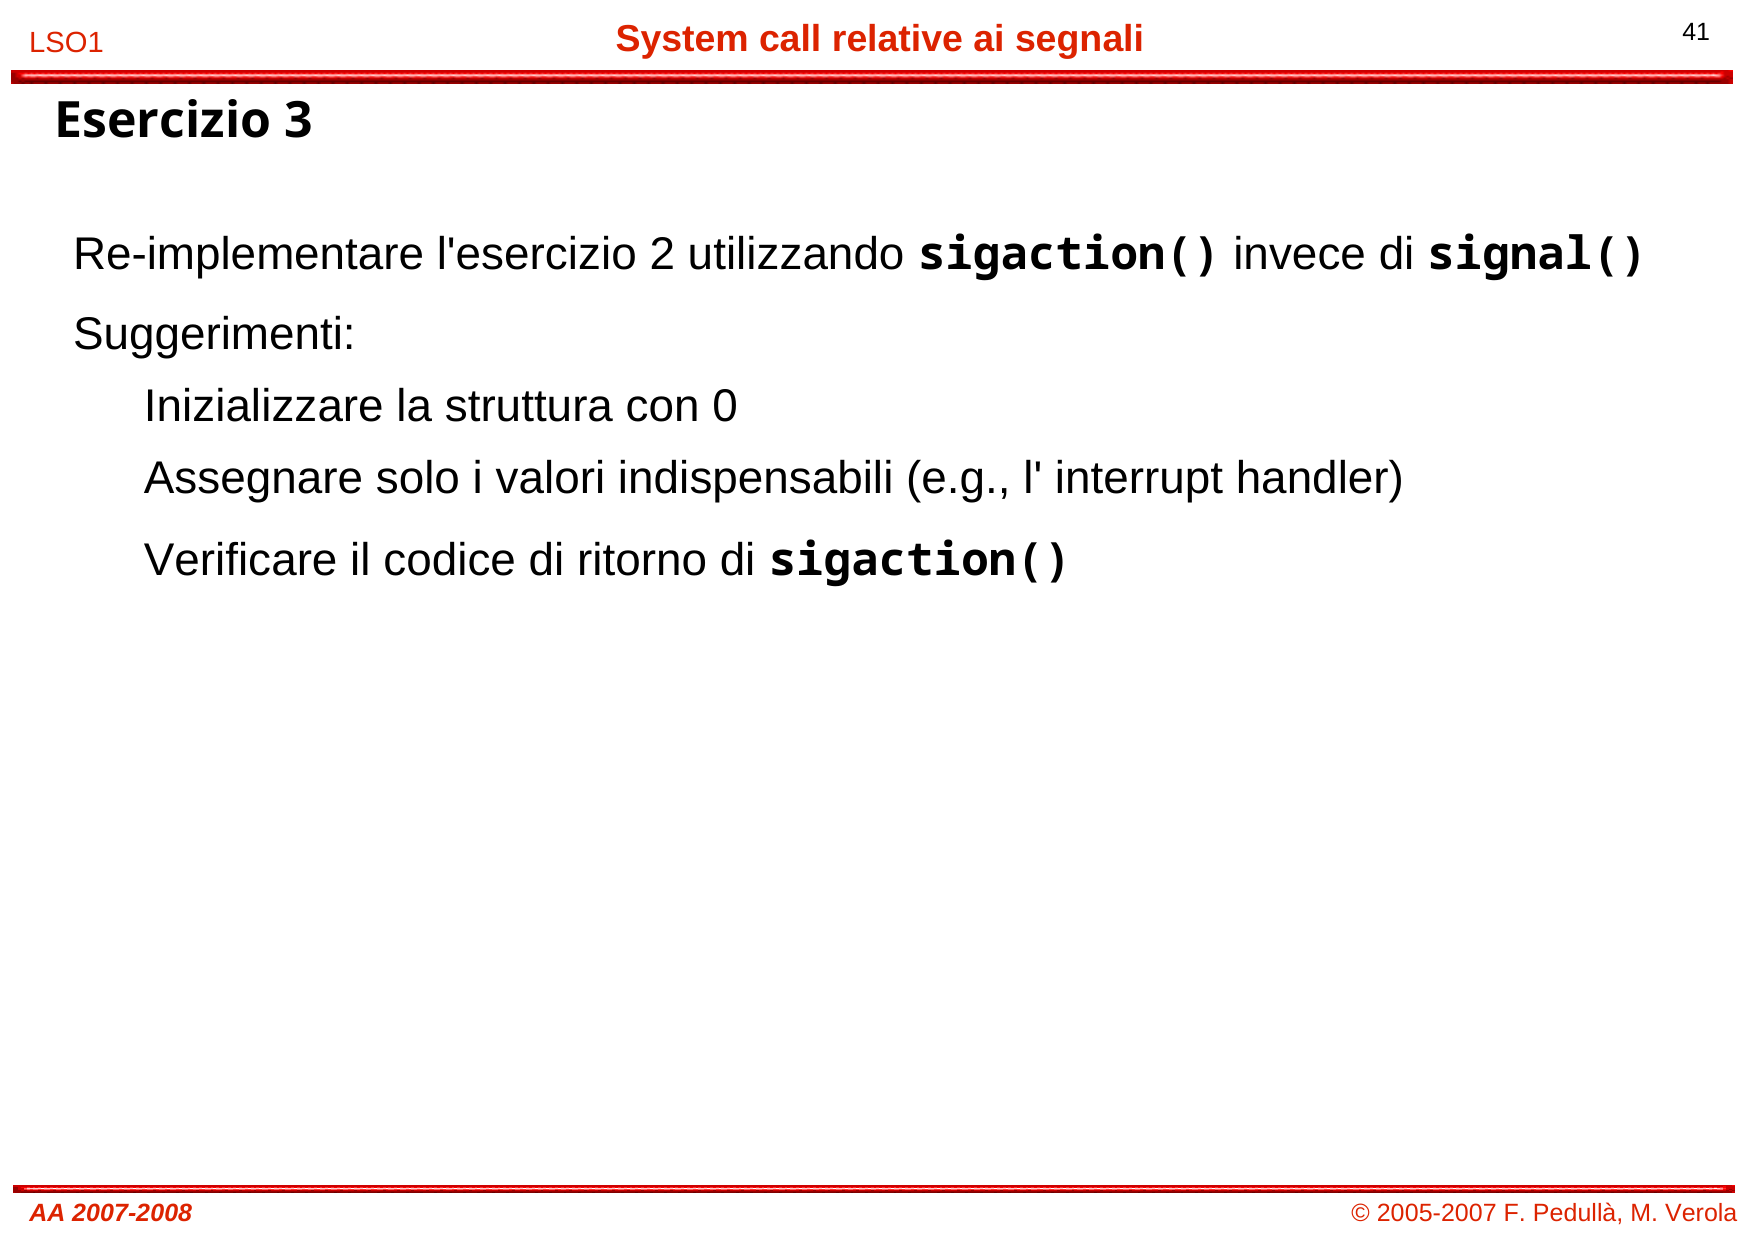

# Esercizio 3
Re-implementare l'esercizio 2 utilizzando sigaction() invece di signal()
Suggerimenti:
Inizializzare la struttura con 0
Assegnare solo i valori indispensabili (e.g., l' interrupt handler)
Verificare il codice di ritorno di sigaction()